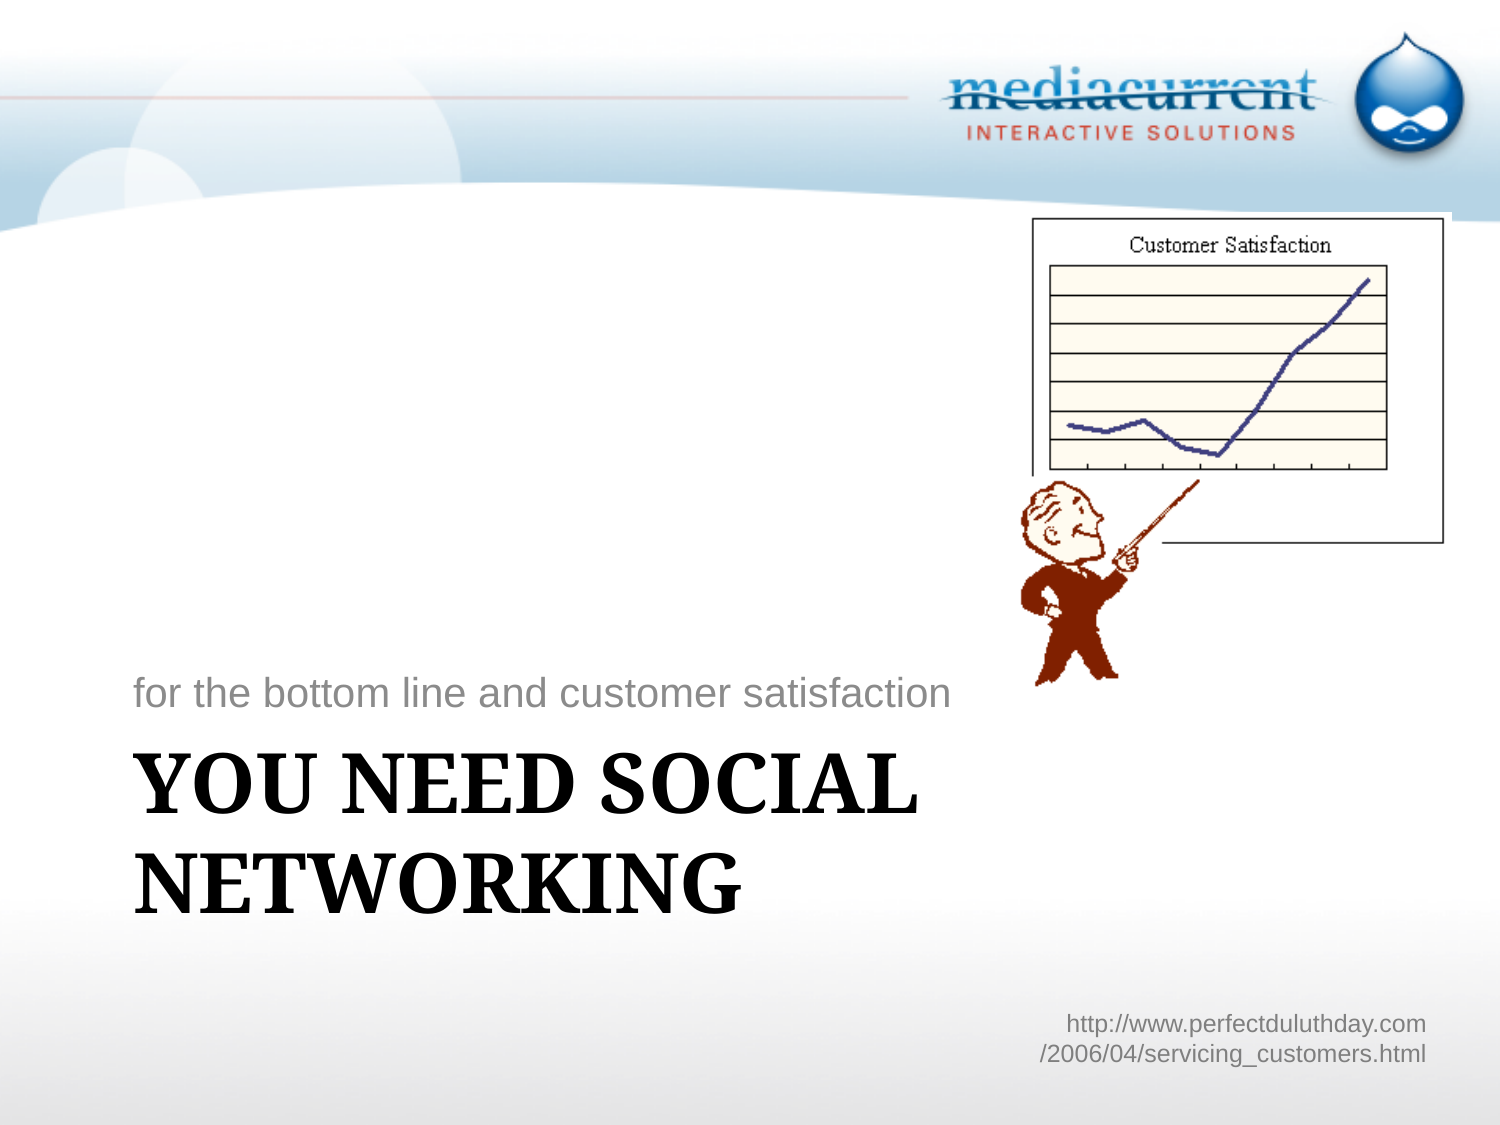

for the bottom line and customer satisfaction
# You need social networking
http://www.perfectduluthday.com
/2006/04/servicing_customers.html